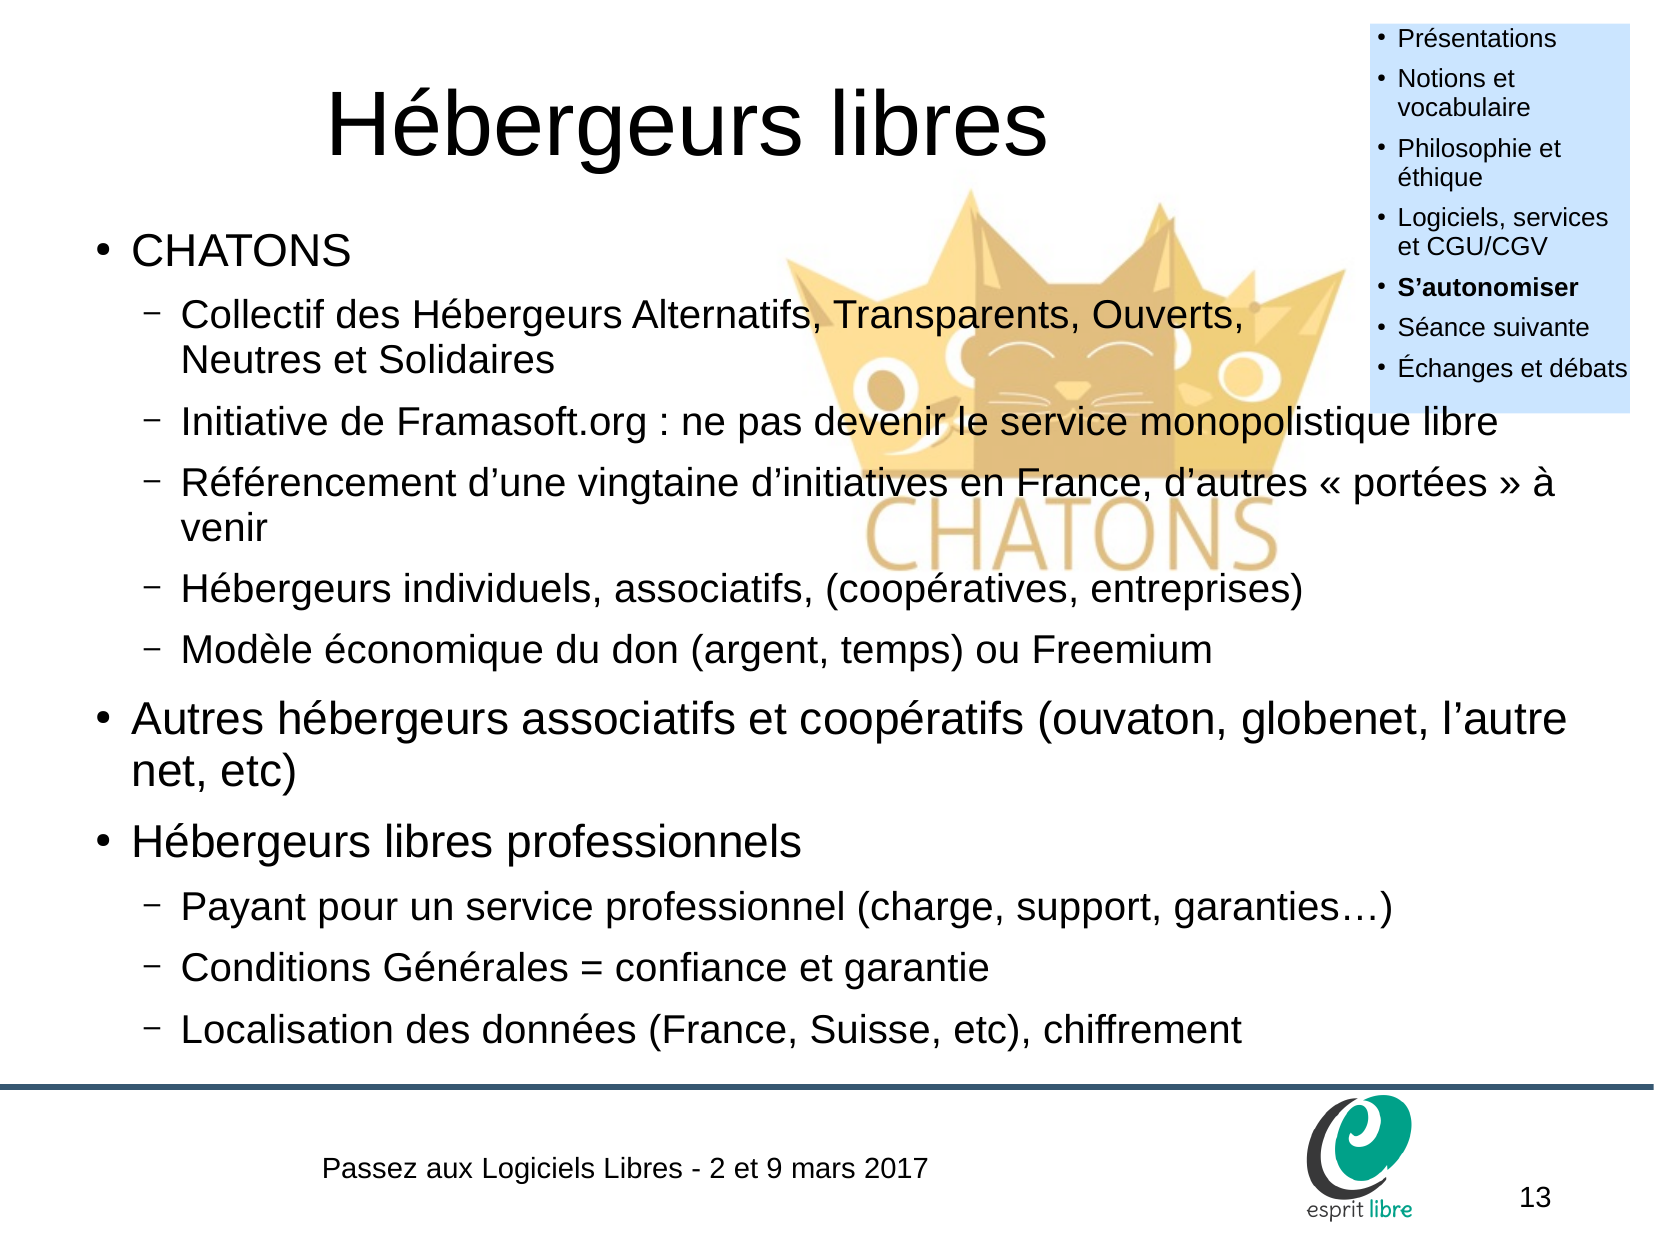

# Hébergeurs libres
Présentations
Notions et vocabulaire
Philosophie et éthique
Logiciels, services et CGU/CGV
S’autonomiser
Séance suivante
Échanges et débats
CHATONS
Collectif des Hébergeurs Alternatifs, Transparents, Ouverts,
Neutres et Solidaires
Initiative de Framasoft.org : ne pas devenir le service monopolistique libre
Référencement d’une vingtaine d’initiatives en France, d’autres « portées » à venir
Hébergeurs individuels, associatifs, (coopératives, entreprises)
Modèle économique du don (argent, temps) ou Freemium
Autres hébergeurs associatifs et coopératifs (ouvaton, globenet, l’autre net, etc)
Hébergeurs libres professionnels
Payant pour un service professionnel (charge, support, garanties…)
Conditions Générales = confiance et garantie
Localisation des données (France, Suisse, etc), chiffrement
Passez aux Logiciels Libres - 2 et 9 mars 2017